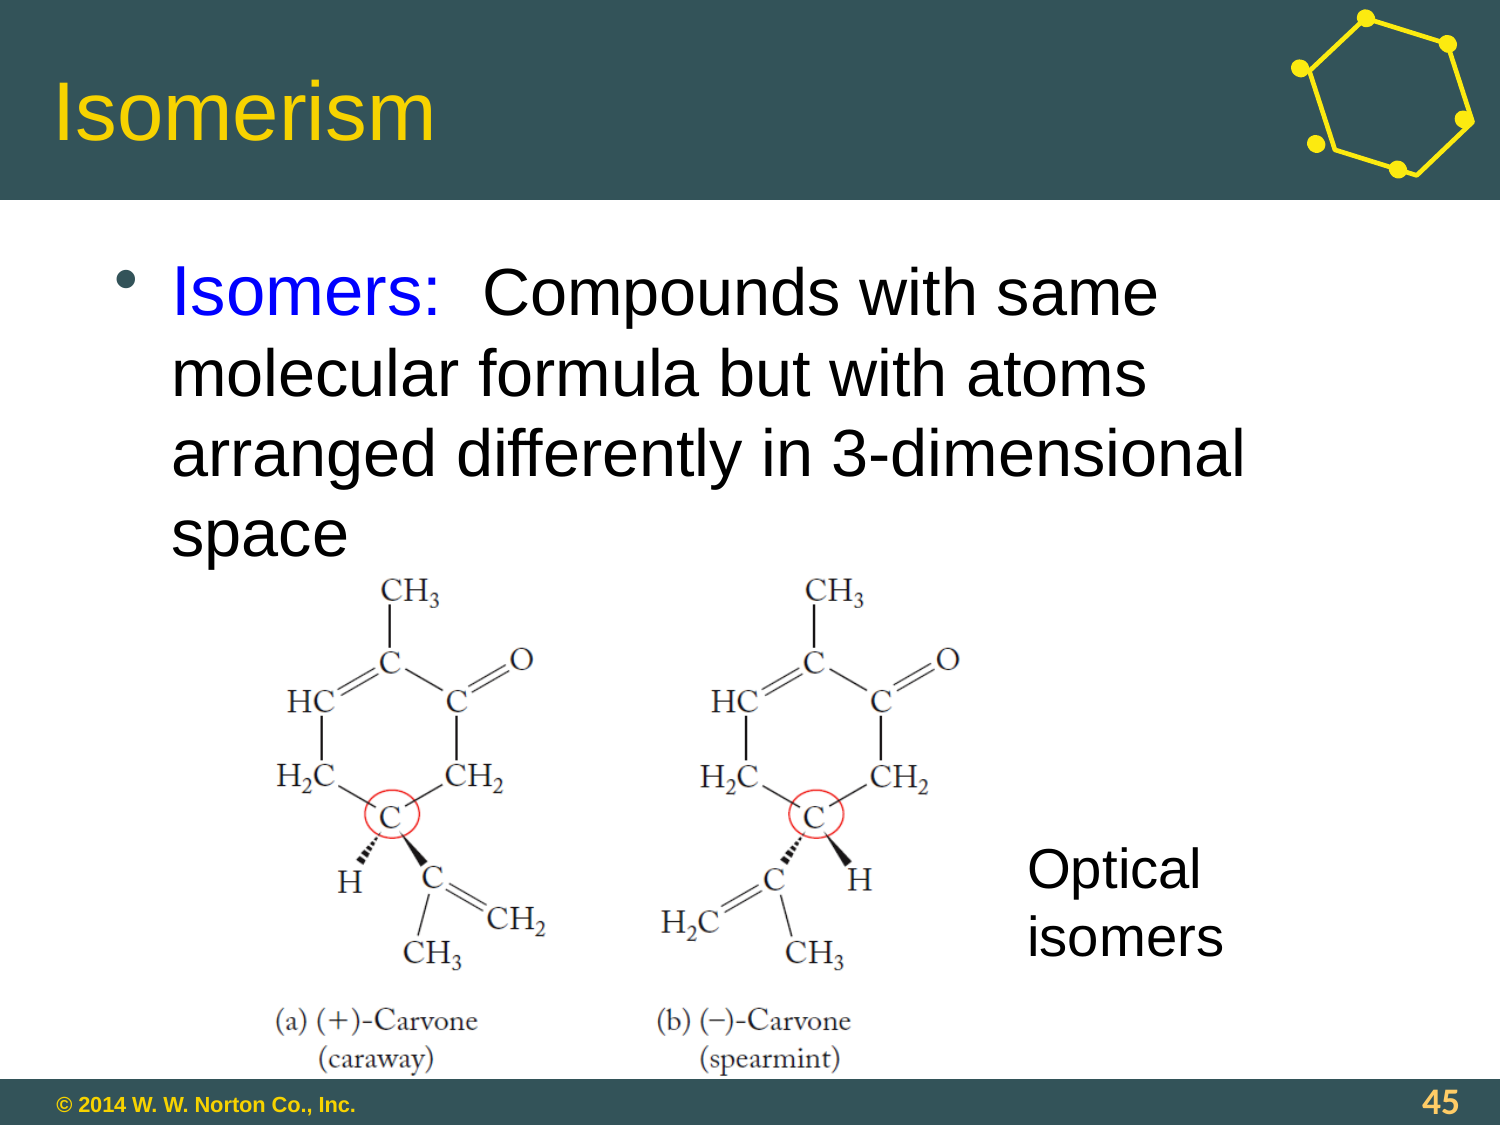

Isomerism
# Isomers: Compounds with same molecular formula but with atoms arranged differently in 3-dimensional space
Optical isomers